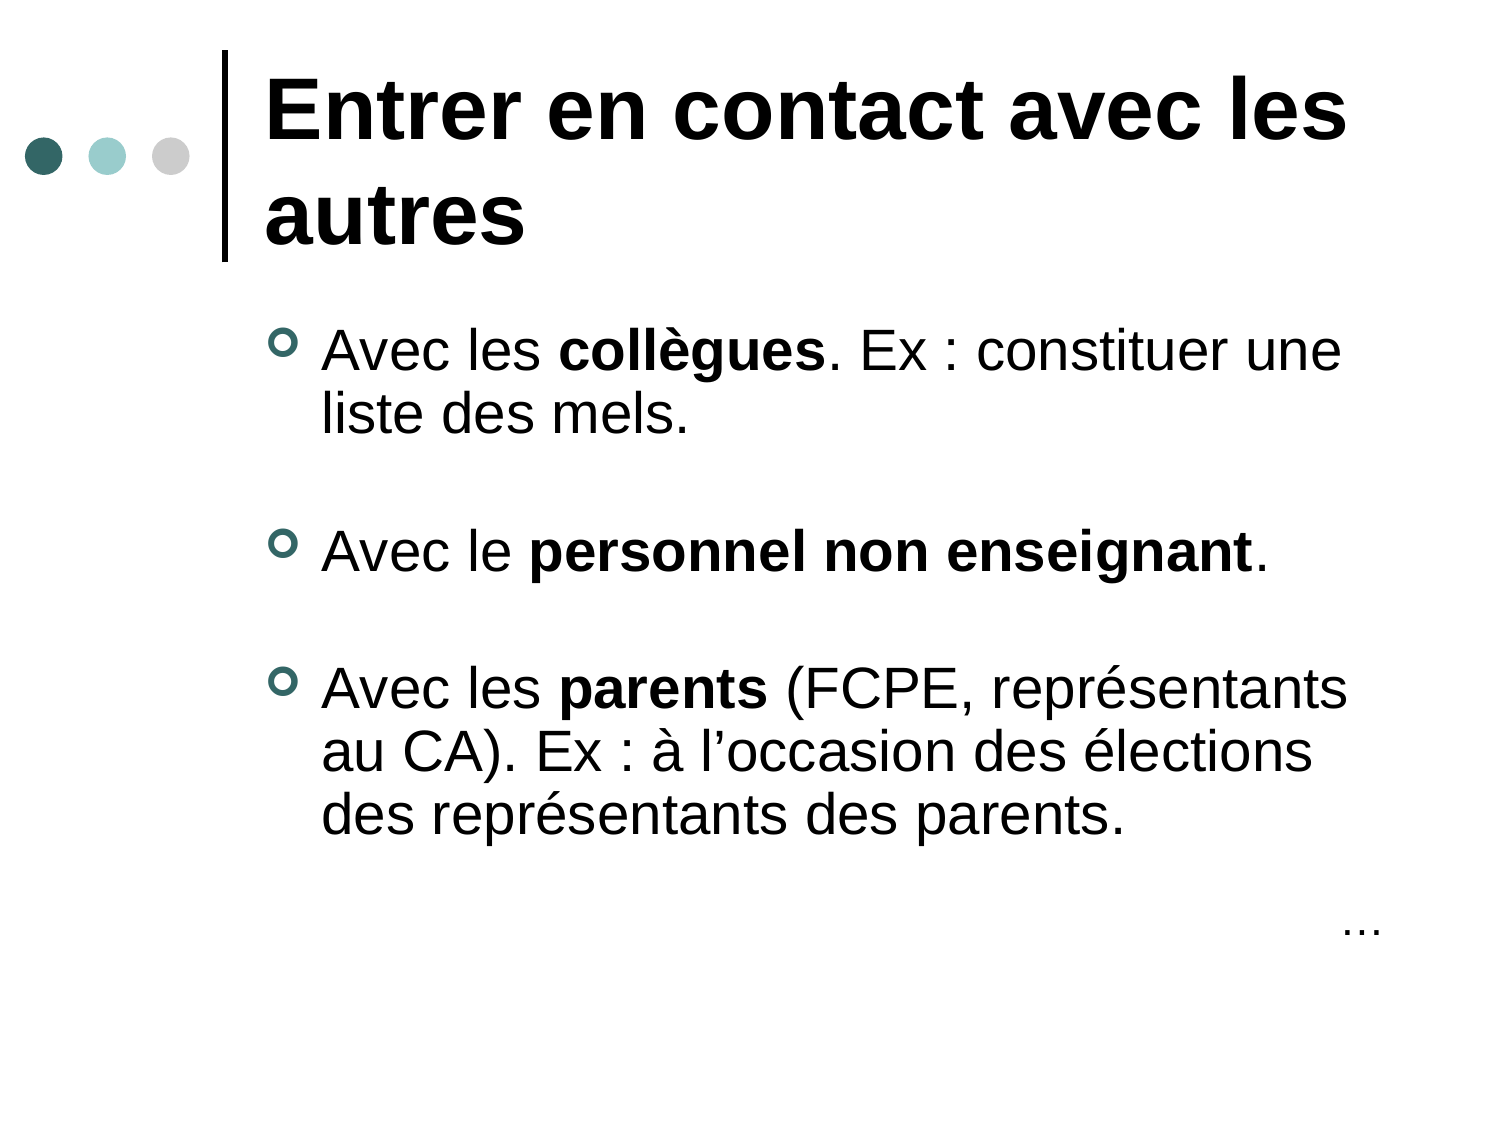

# Entrer en contact avec les autres
Avec les collègues. Ex : constituer une liste des mels.
Avec le personnel non enseignant.
Avec les parents (FCPE, représentants au CA). Ex : à l’occasion des élections des représentants des parents.
…